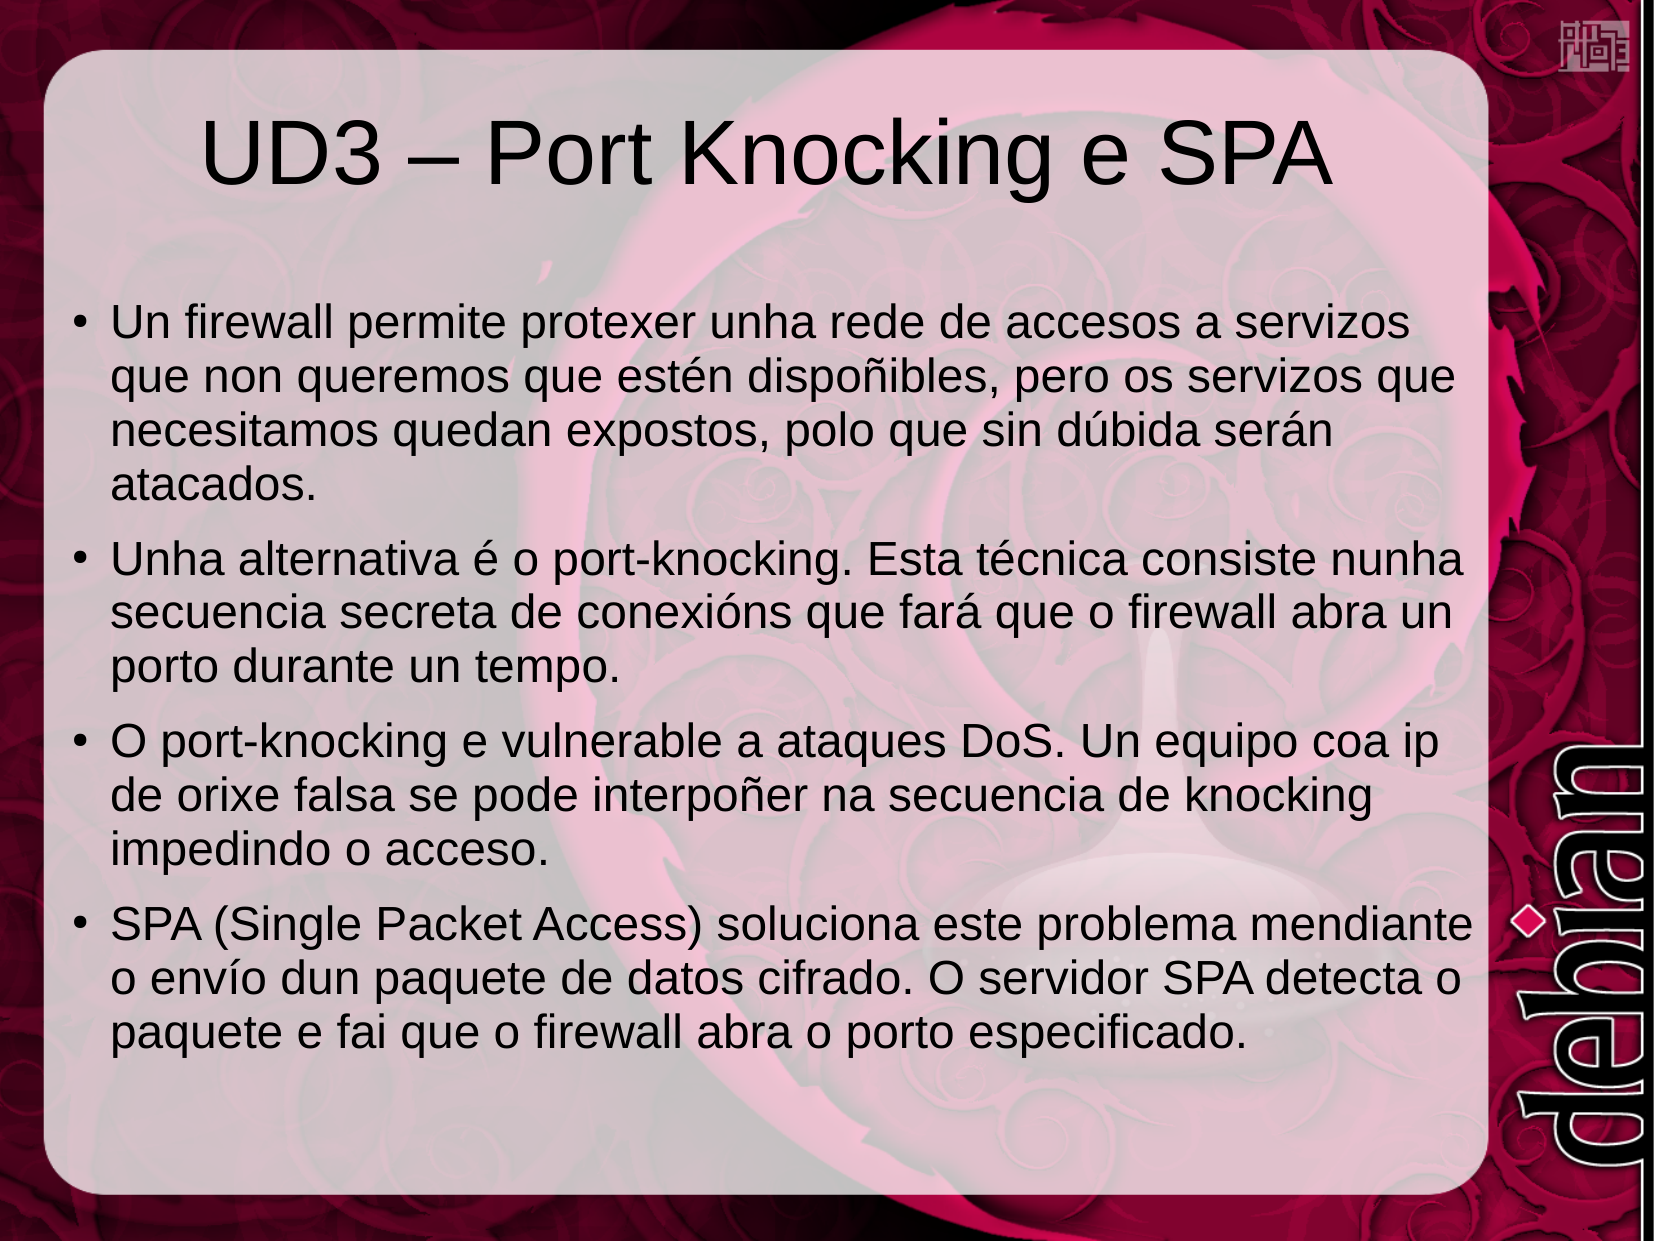

# UD3 – Port Knocking e SPA
Un firewall permite protexer unha rede de accesos a servizos que non queremos que estén dispoñibles, pero os servizos que necesitamos quedan expostos, polo que sin dúbida serán atacados.
Unha alternativa é o port-knocking. Esta técnica consiste nunha secuencia secreta de conexións que fará que o firewall abra un porto durante un tempo.
O port-knocking e vulnerable a ataques DoS. Un equipo coa ip de orixe falsa se pode interpoñer na secuencia de knocking impedindo o acceso.
SPA (Single Packet Access) soluciona este problema mendiante o envío dun paquete de datos cifrado. O servidor SPA detecta o paquete e fai que o firewall abra o porto especificado.